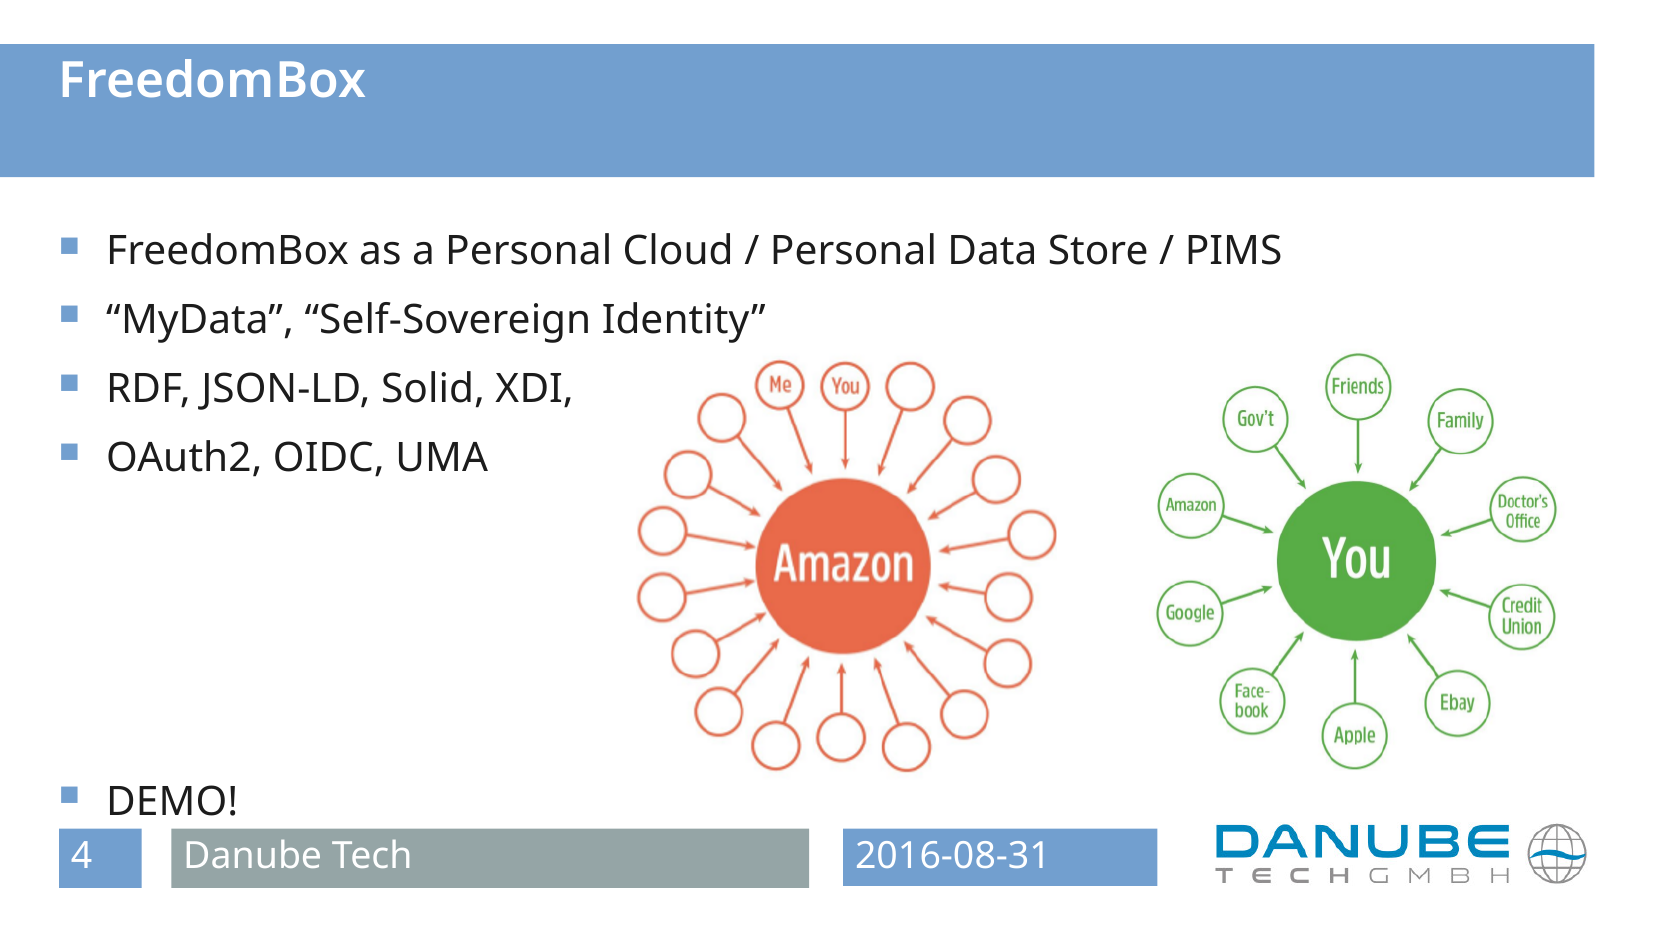

# FreedomBox
FreedomBox as a Personal Cloud / Personal Data Store / PIMS
“MyData”, “Self-Sovereign Identity”
RDF, JSON-LD, Solid, XDI,
OAuth2, OIDC, UMA
DEMO!
4
Danube Tech
2016-08-31